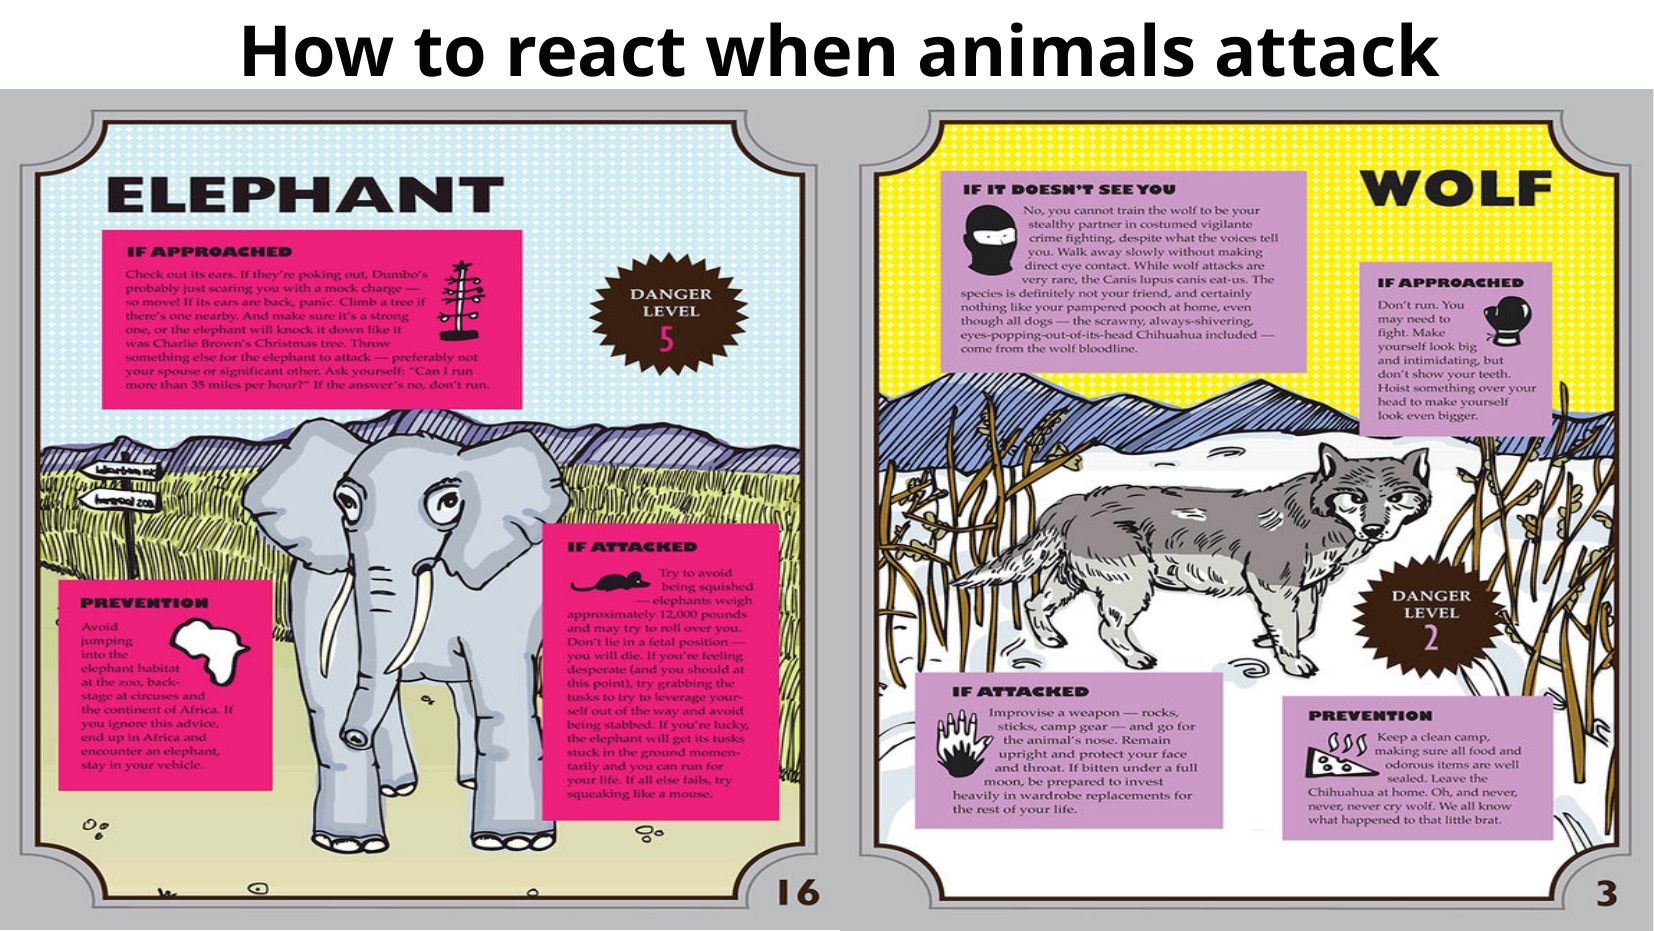

# How to react when animals attack